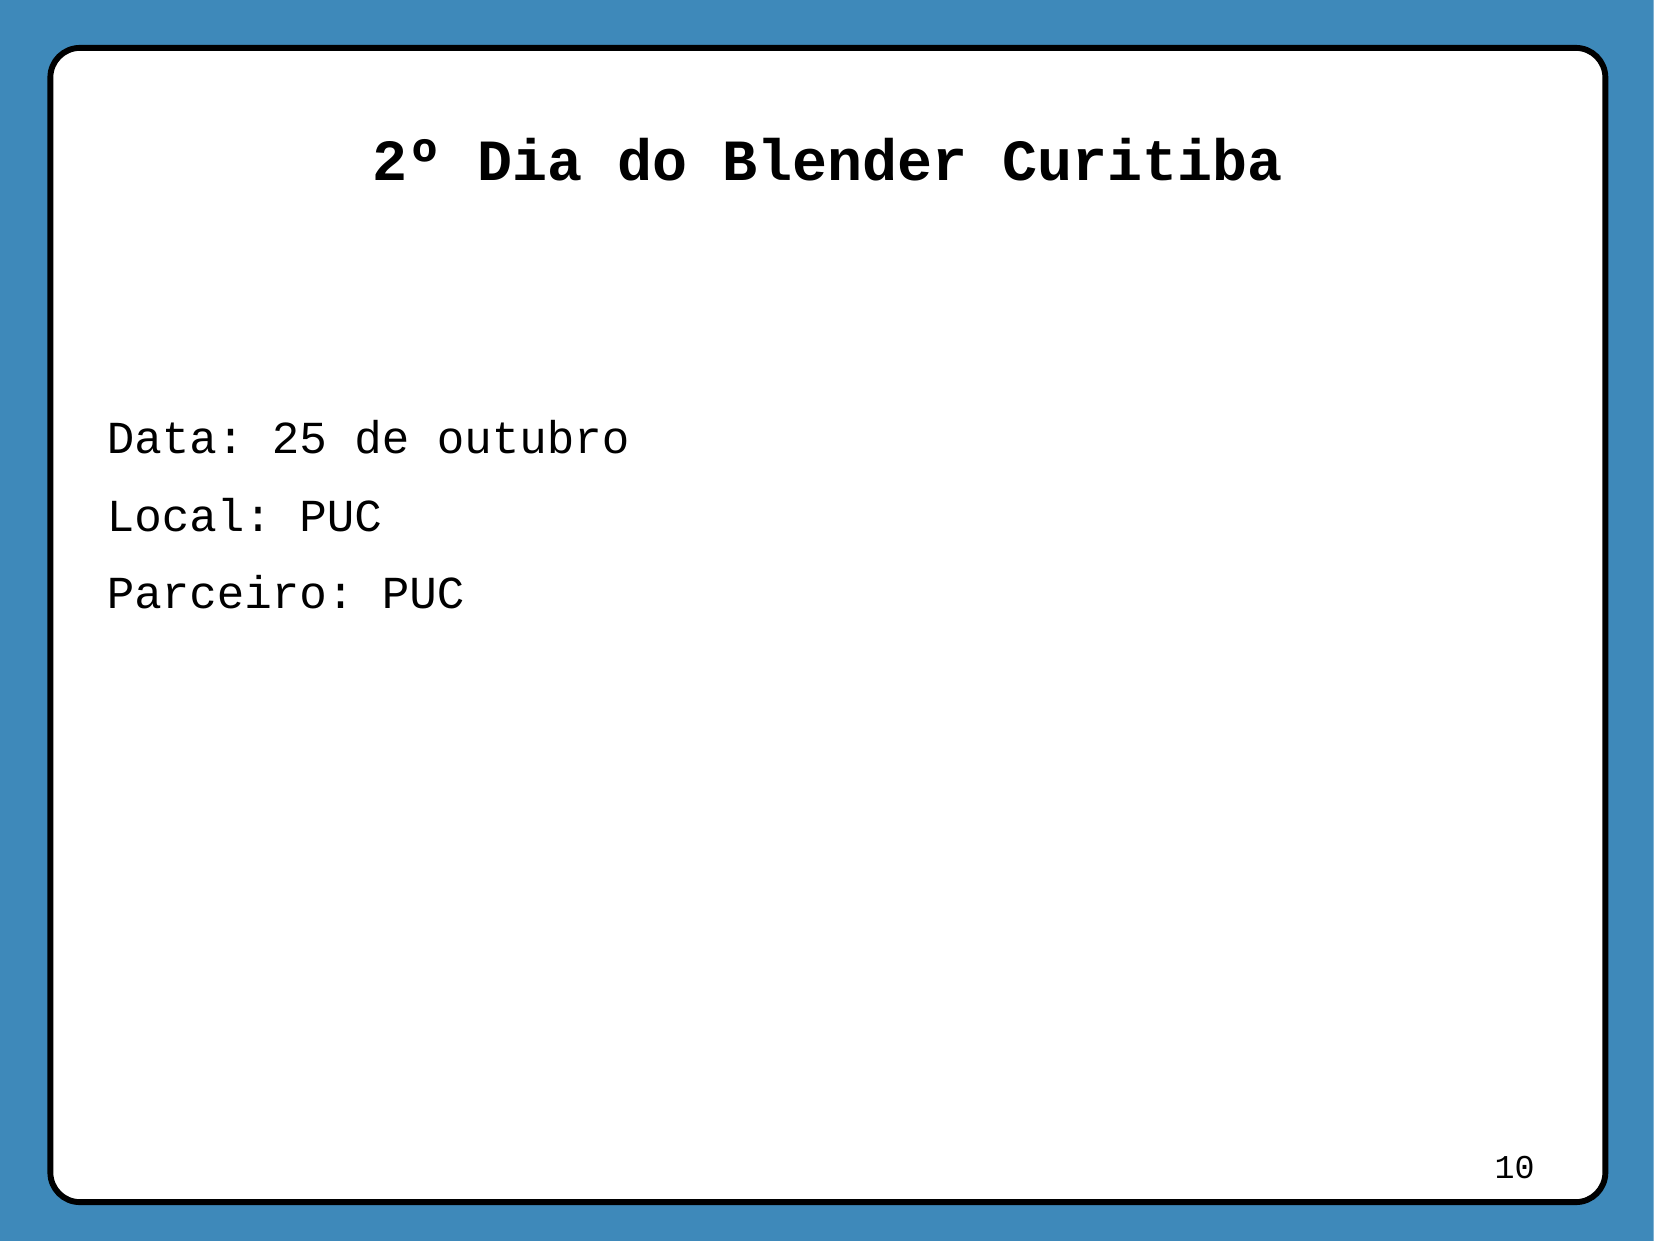

2º Dia do Blender Curitiba
# Data: 25 de outubro
Local: PUC
Parceiro: PUC